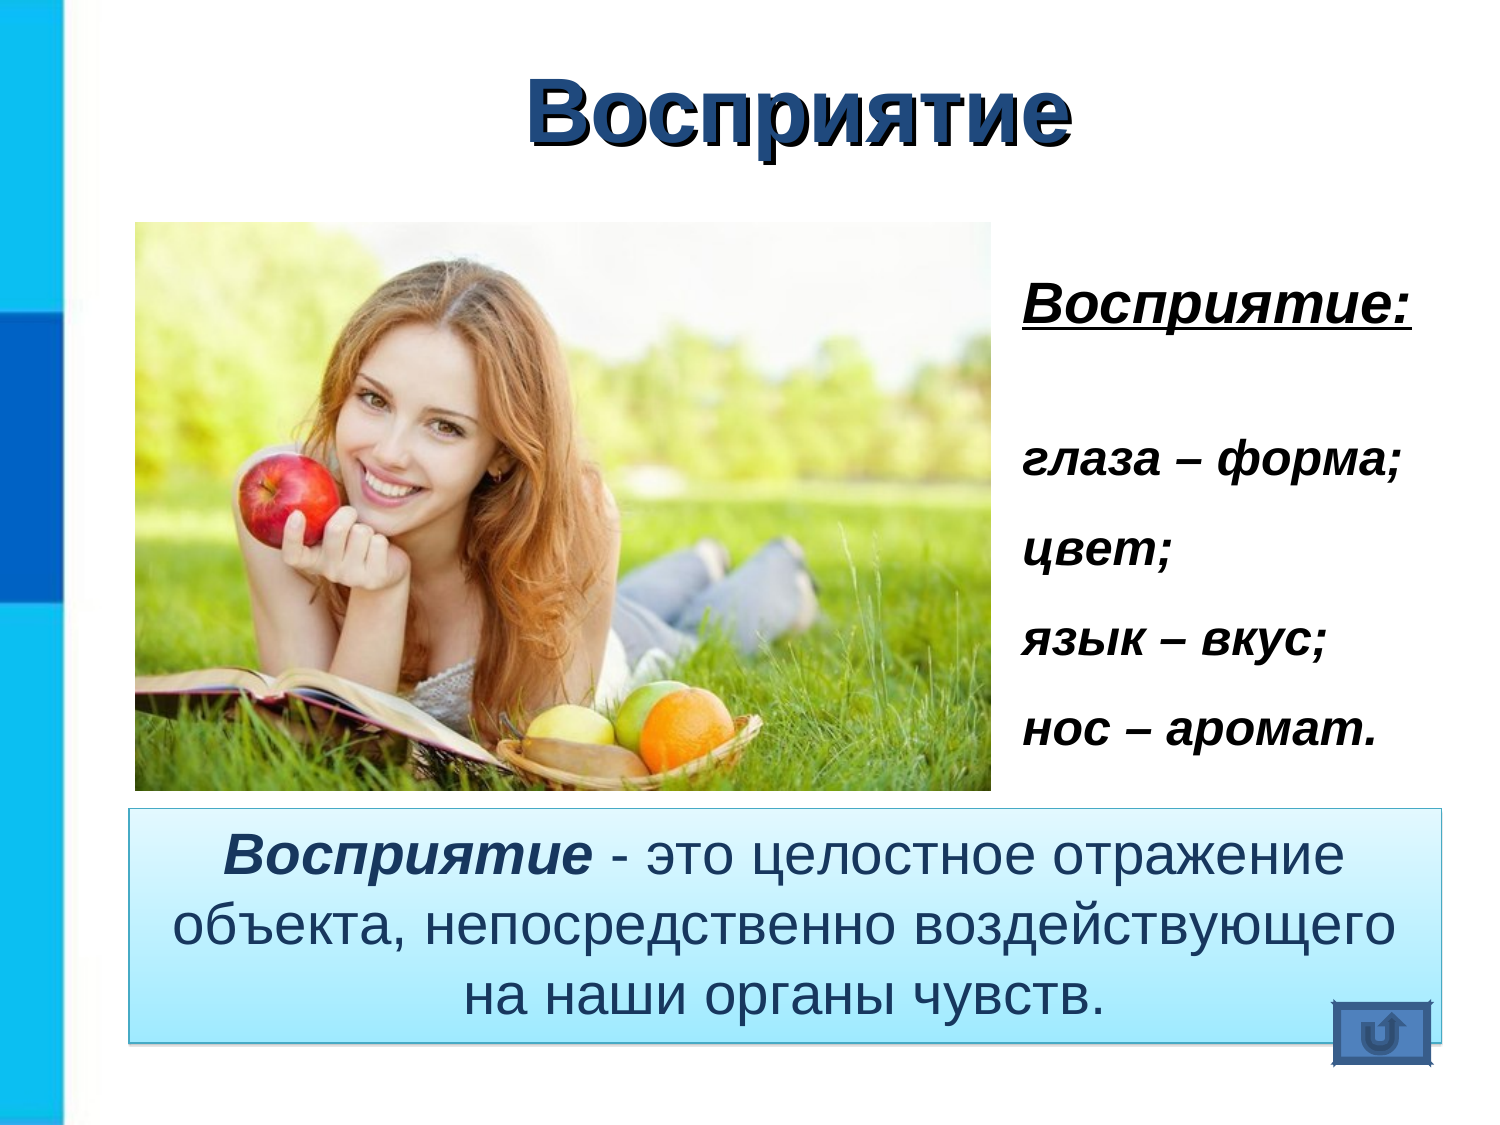

Восприятие
Восприятие:
глаза – форма; цвет;
язык – вкус;
нос – аромат.
Восприятие - это целостное отражение объекта, непосредственно воздействующего на наши органы чувств.